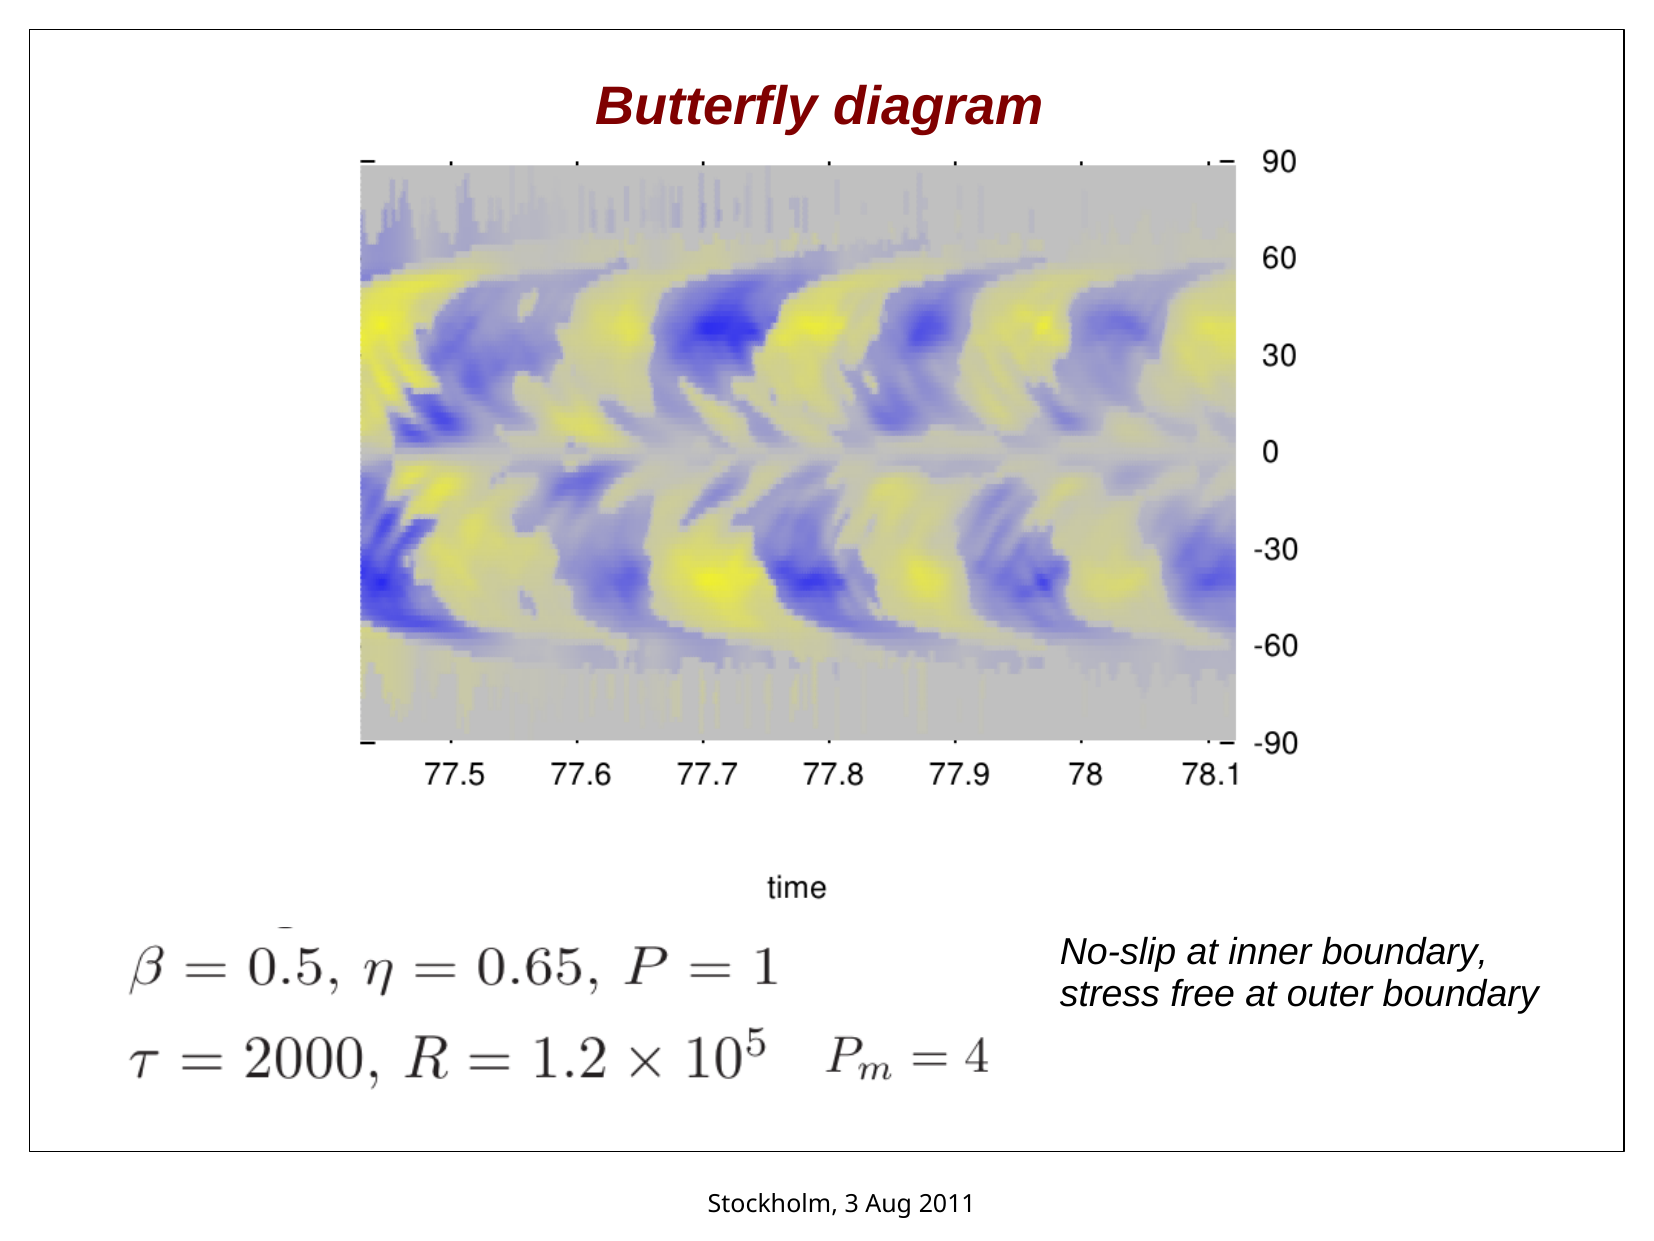

Butterfly diagram
No-slip at inner boundary,
stress free at outer boundary
Stockholm, 3 Aug 2011